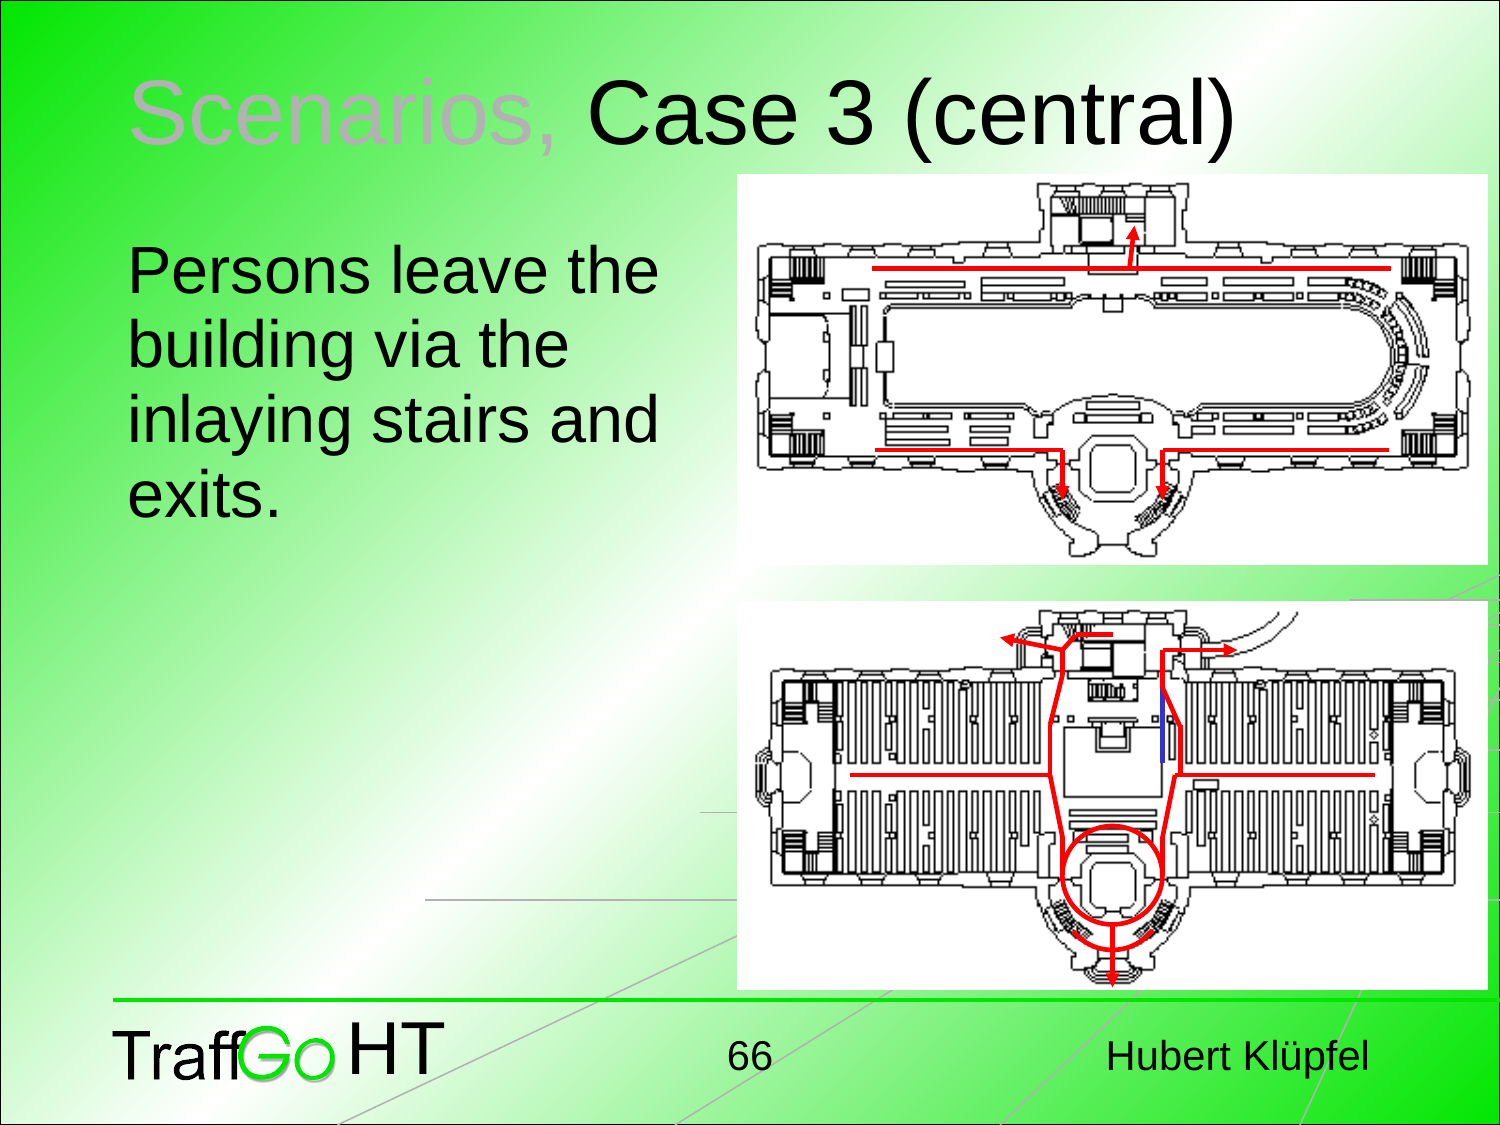

# Scenarios, Case 3 (central)
Persons leave the building via the inlaying stairs and exits.